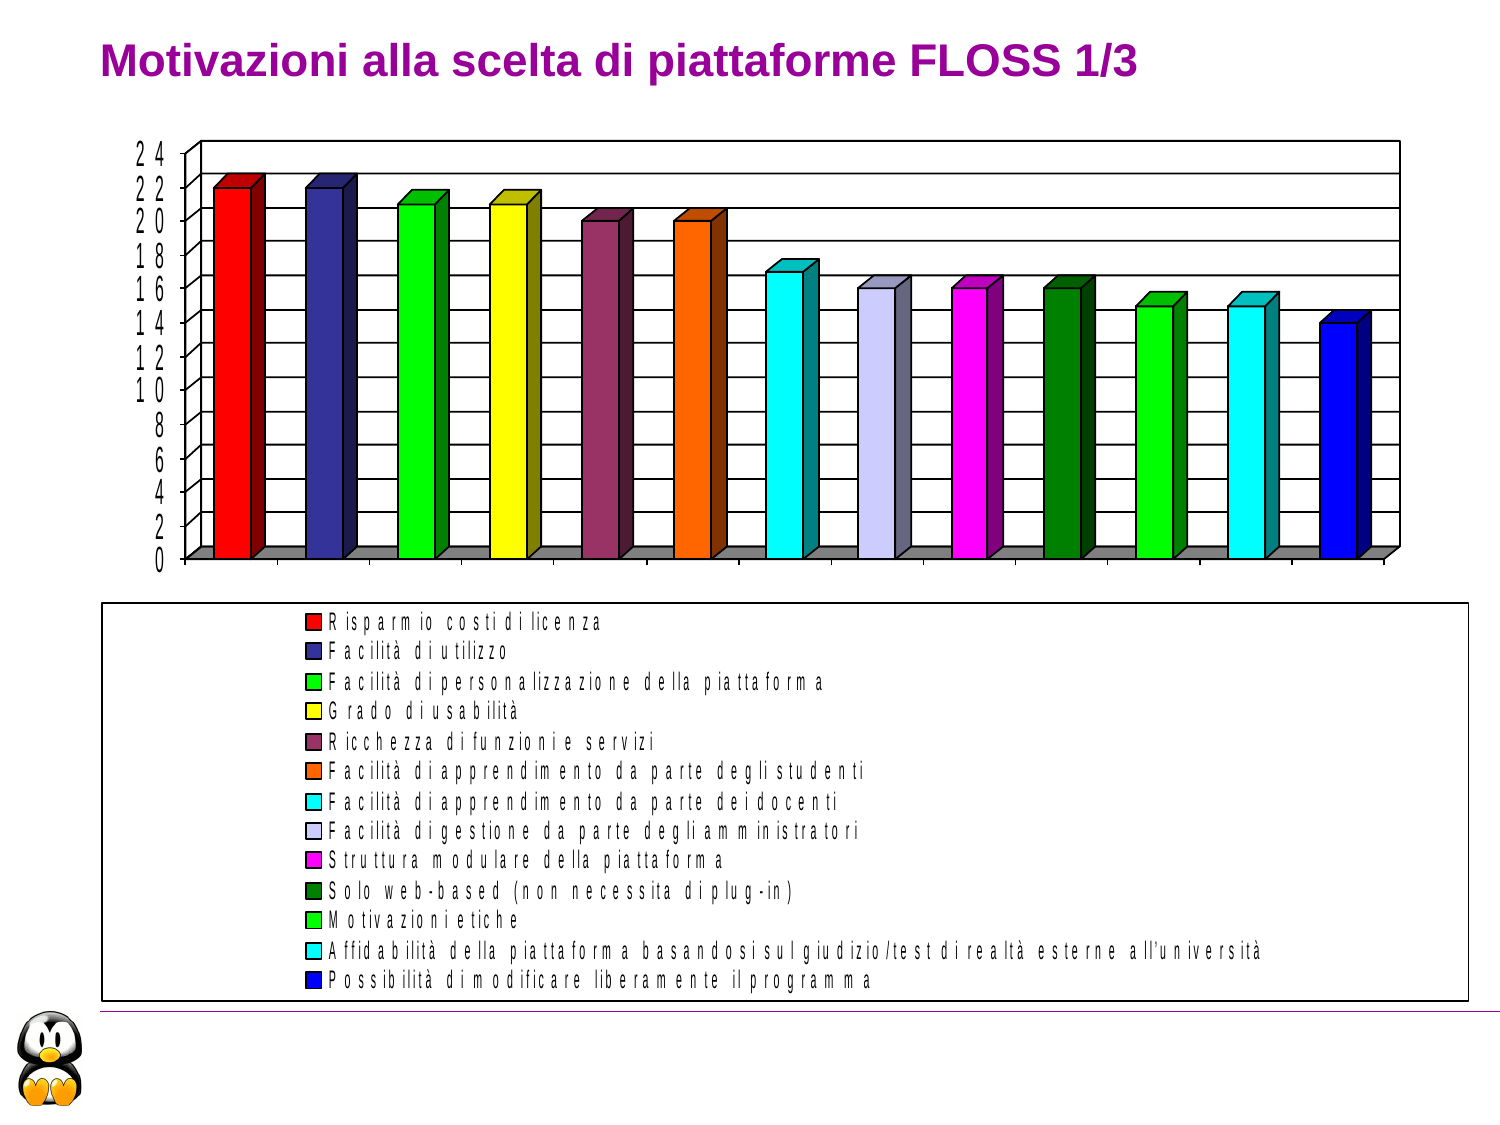

# Motivazioni alla scelta di piattaforme FLOSS 1/3